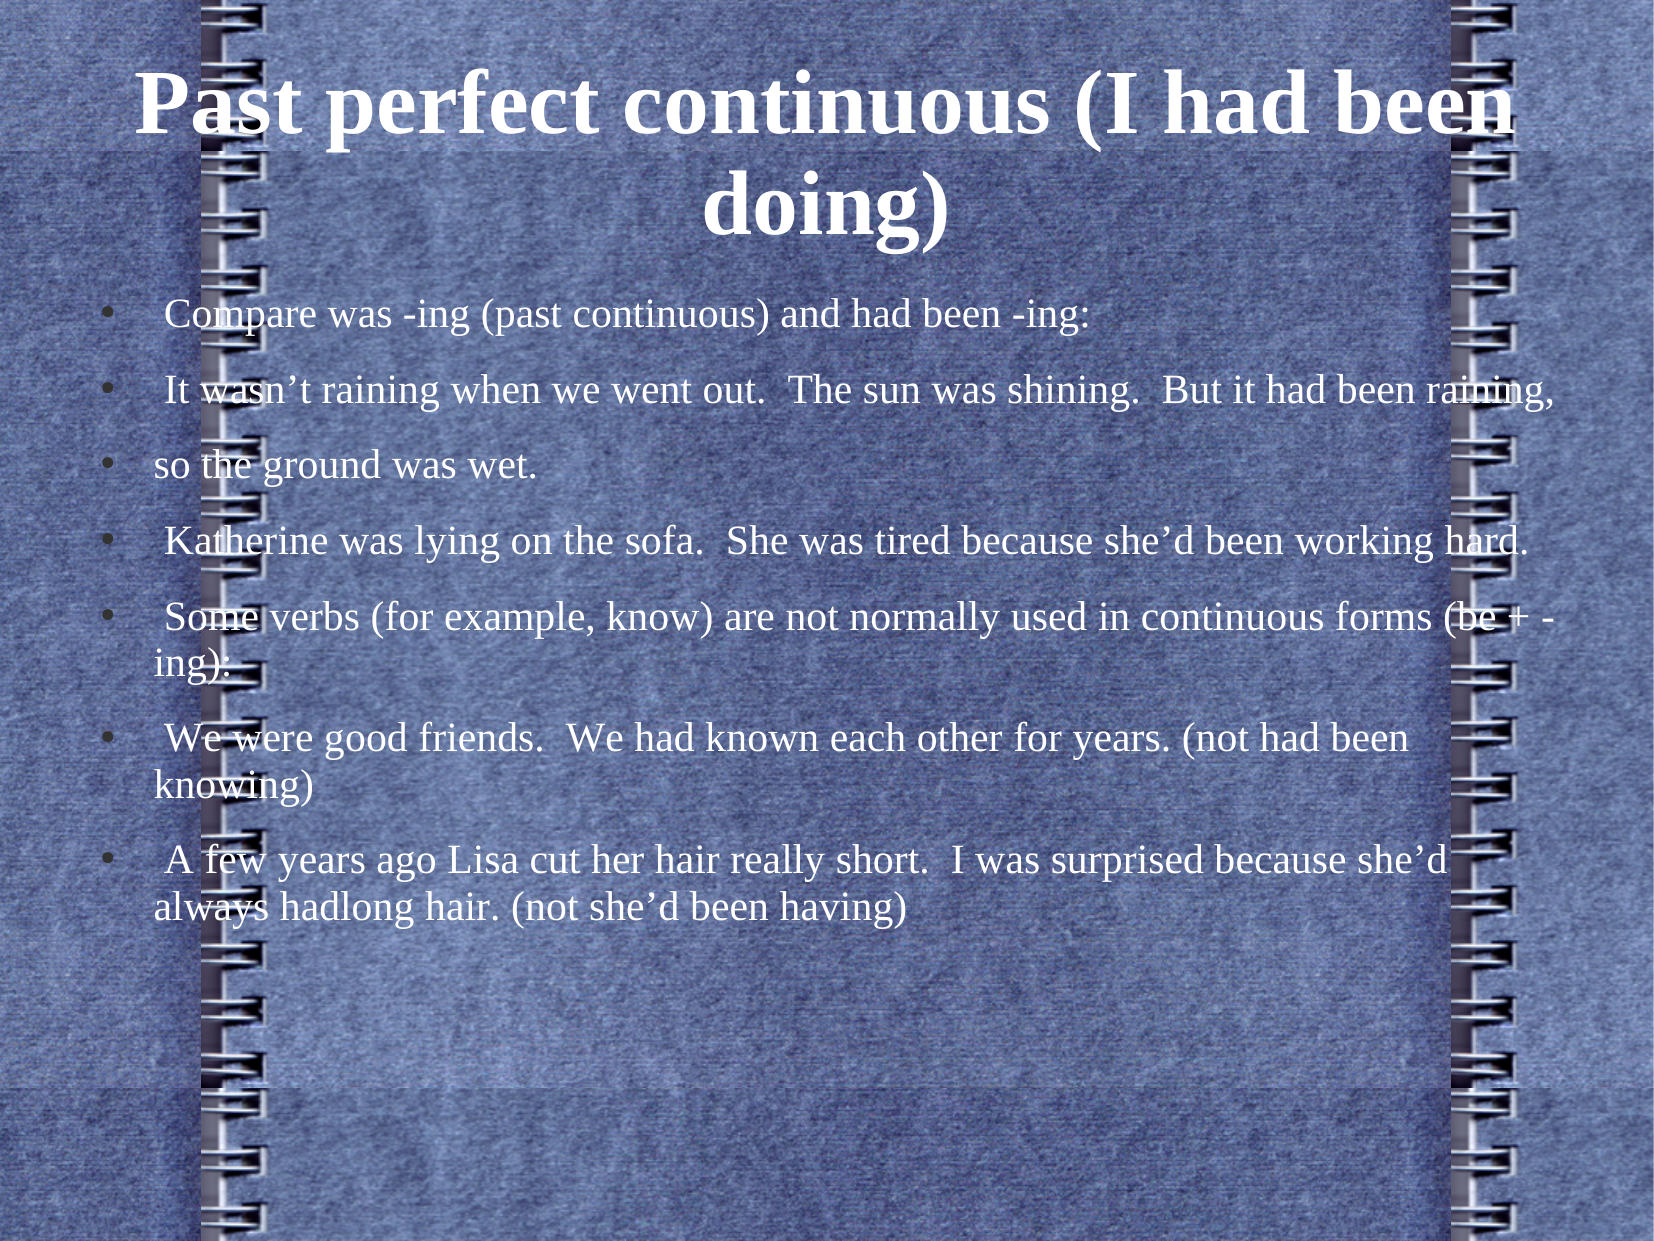

# Past perfect continuous (I had been doing)
 Compare was -ing (past continuous) and had been -ing:
 It wasn’t raining when we went out. The sun was shining. But it had been raining,
so the ground was wet.
 Katherine was lying on the sofa. She was tired because she’d been working hard.
 Some verbs (for example, know) are not normally used in continuous forms (be + -ing):
 We were good friends. We had known each other for years. (not had been knowing)
 A few years ago Lisa cut her hair really short. I was surprised because she’d always hadlong hair. (not she’d been having)